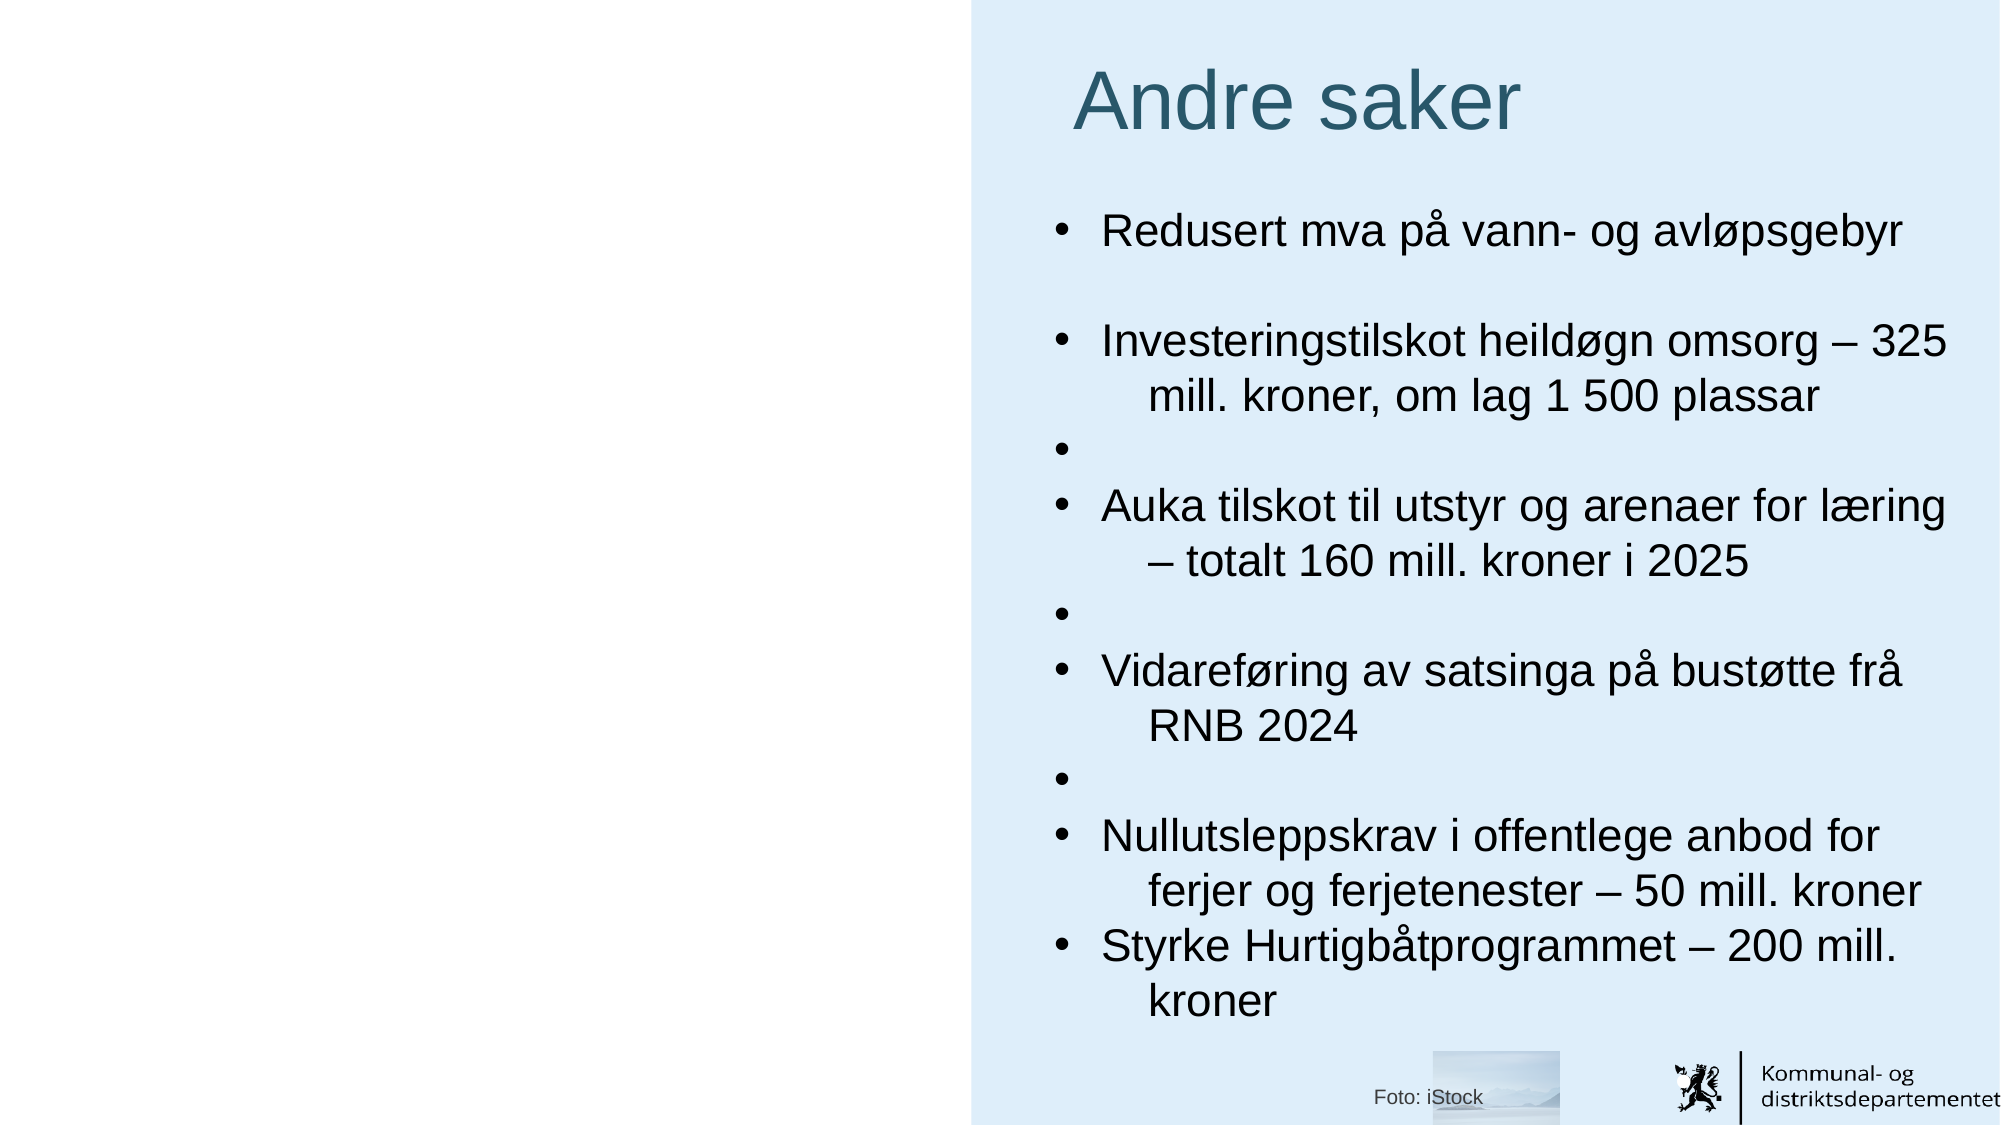

Andre saker
Redusert mva på vann- og avløpsgebyr
Investeringstilskot heildøgn omsorg – 325 mill. kroner, om lag 1 500 plassar
Auka tilskot til utstyr og arenaer for læring – totalt 160 mill. kroner i 2025
Vidareføring av satsinga på bustøtte frå RNB 2024
Nullutsleppskrav i offentlege anbod for ferjer og ferjetenester – 50 mill. kroner
Styrke Hurtigbåtprogrammet – 200 mill. kroner
# .
Foto: iStock